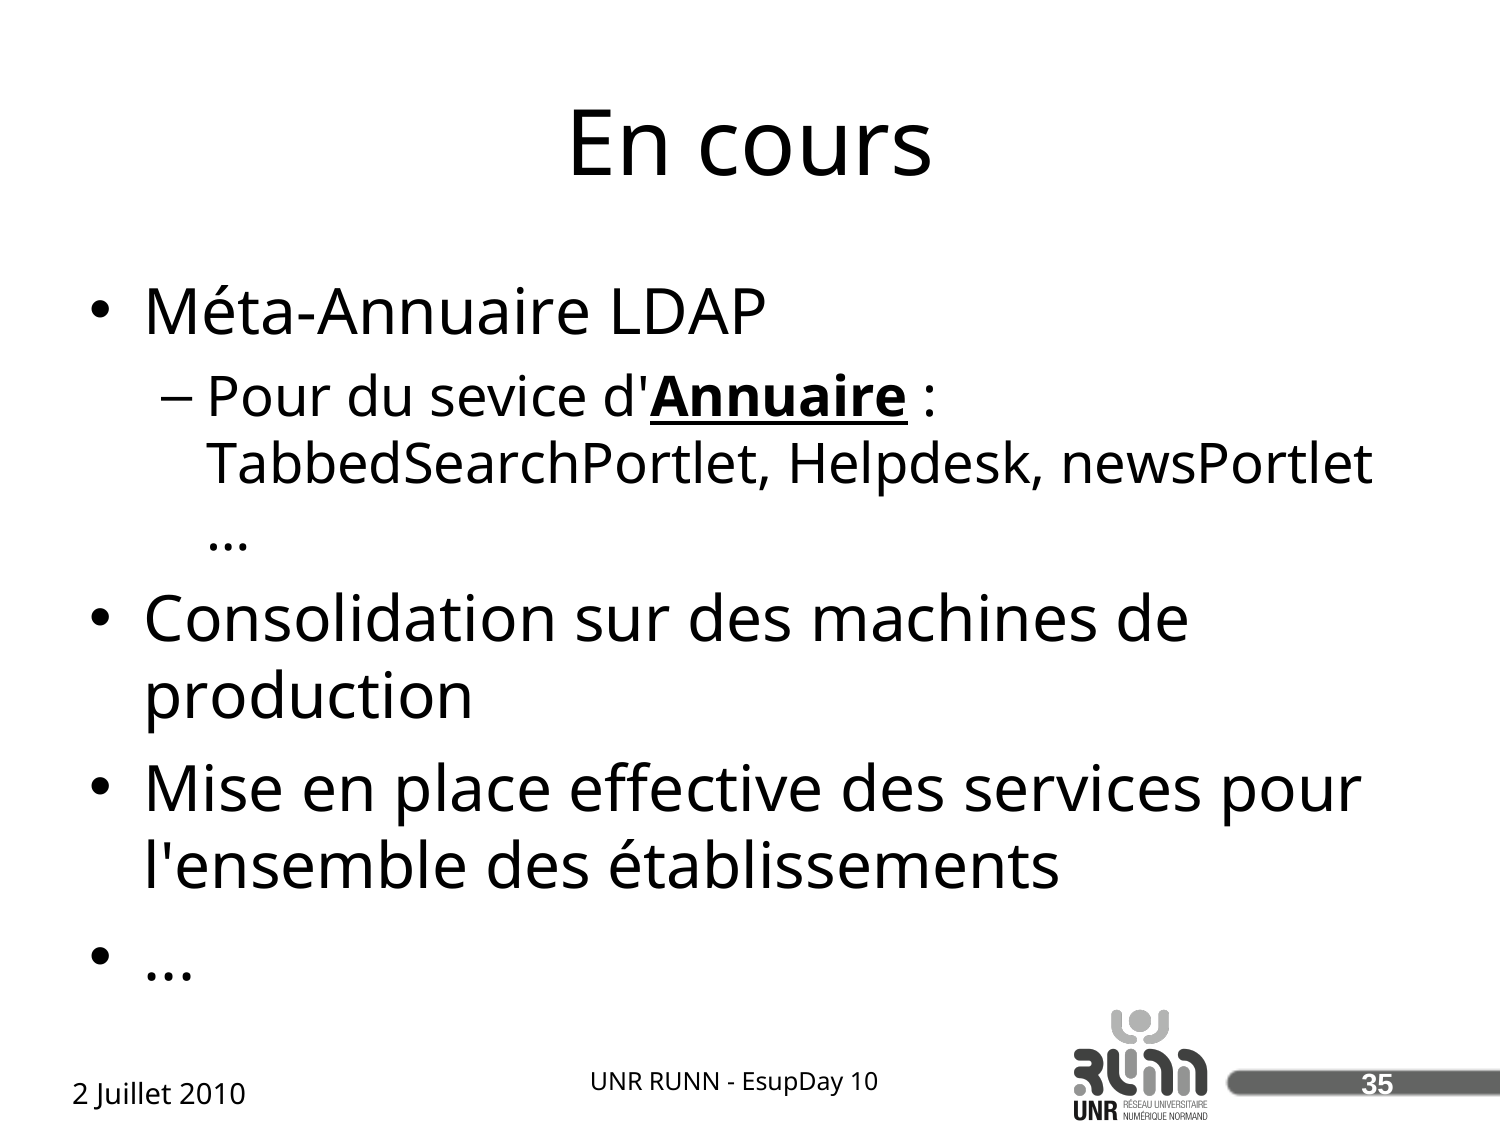

# En cours
Méta-Annuaire LDAP
Pour du sevice d'Annuaire : TabbedSearchPortlet, Helpdesk, newsPortlet …
Consolidation sur des machines de production
Mise en place effective des services pour l'ensemble des établissements
...
UNR RUNN - EsupDay 10
2 Juillet 2010